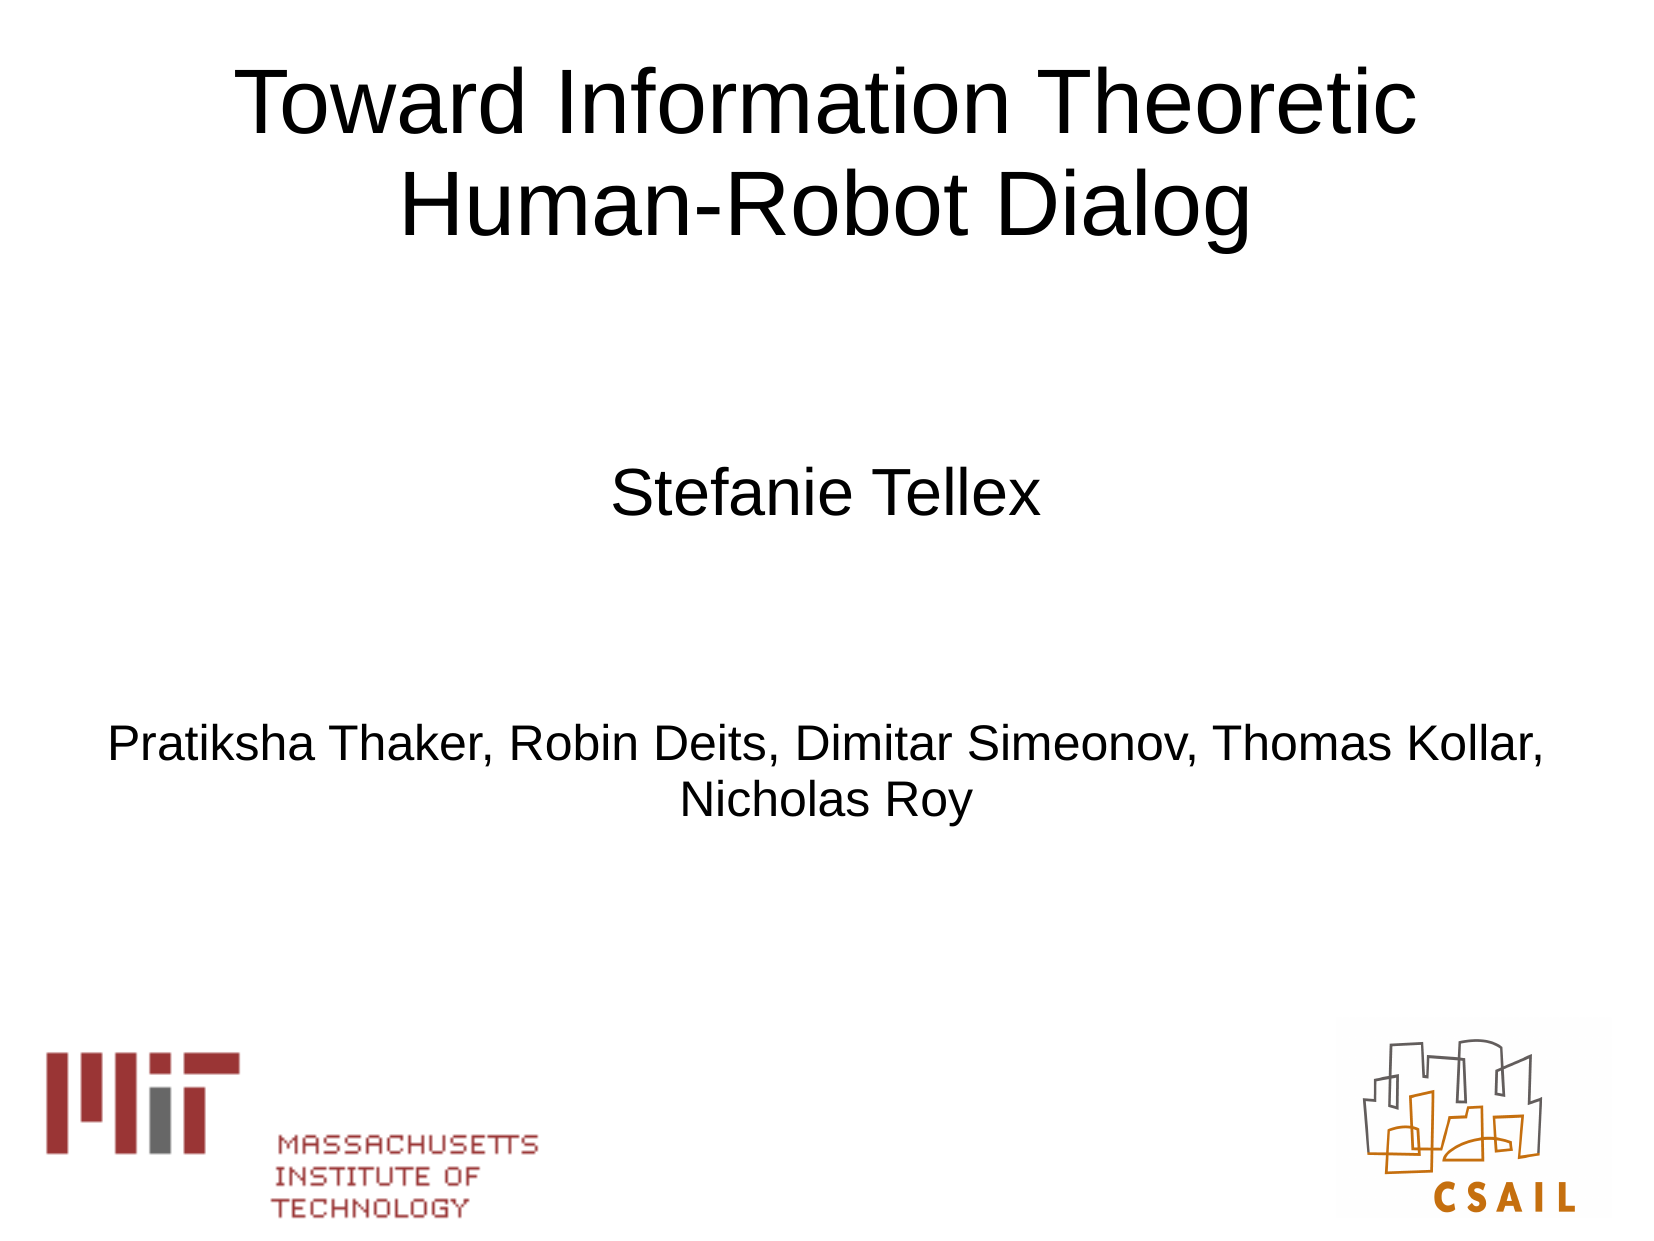

# Toward Information Theoretic Human-Robot Dialog
Stefanie Tellex
Pratiksha Thaker, Robin Deits, Dimitar Simeonov, Thomas Kollar, Nicholas Roy